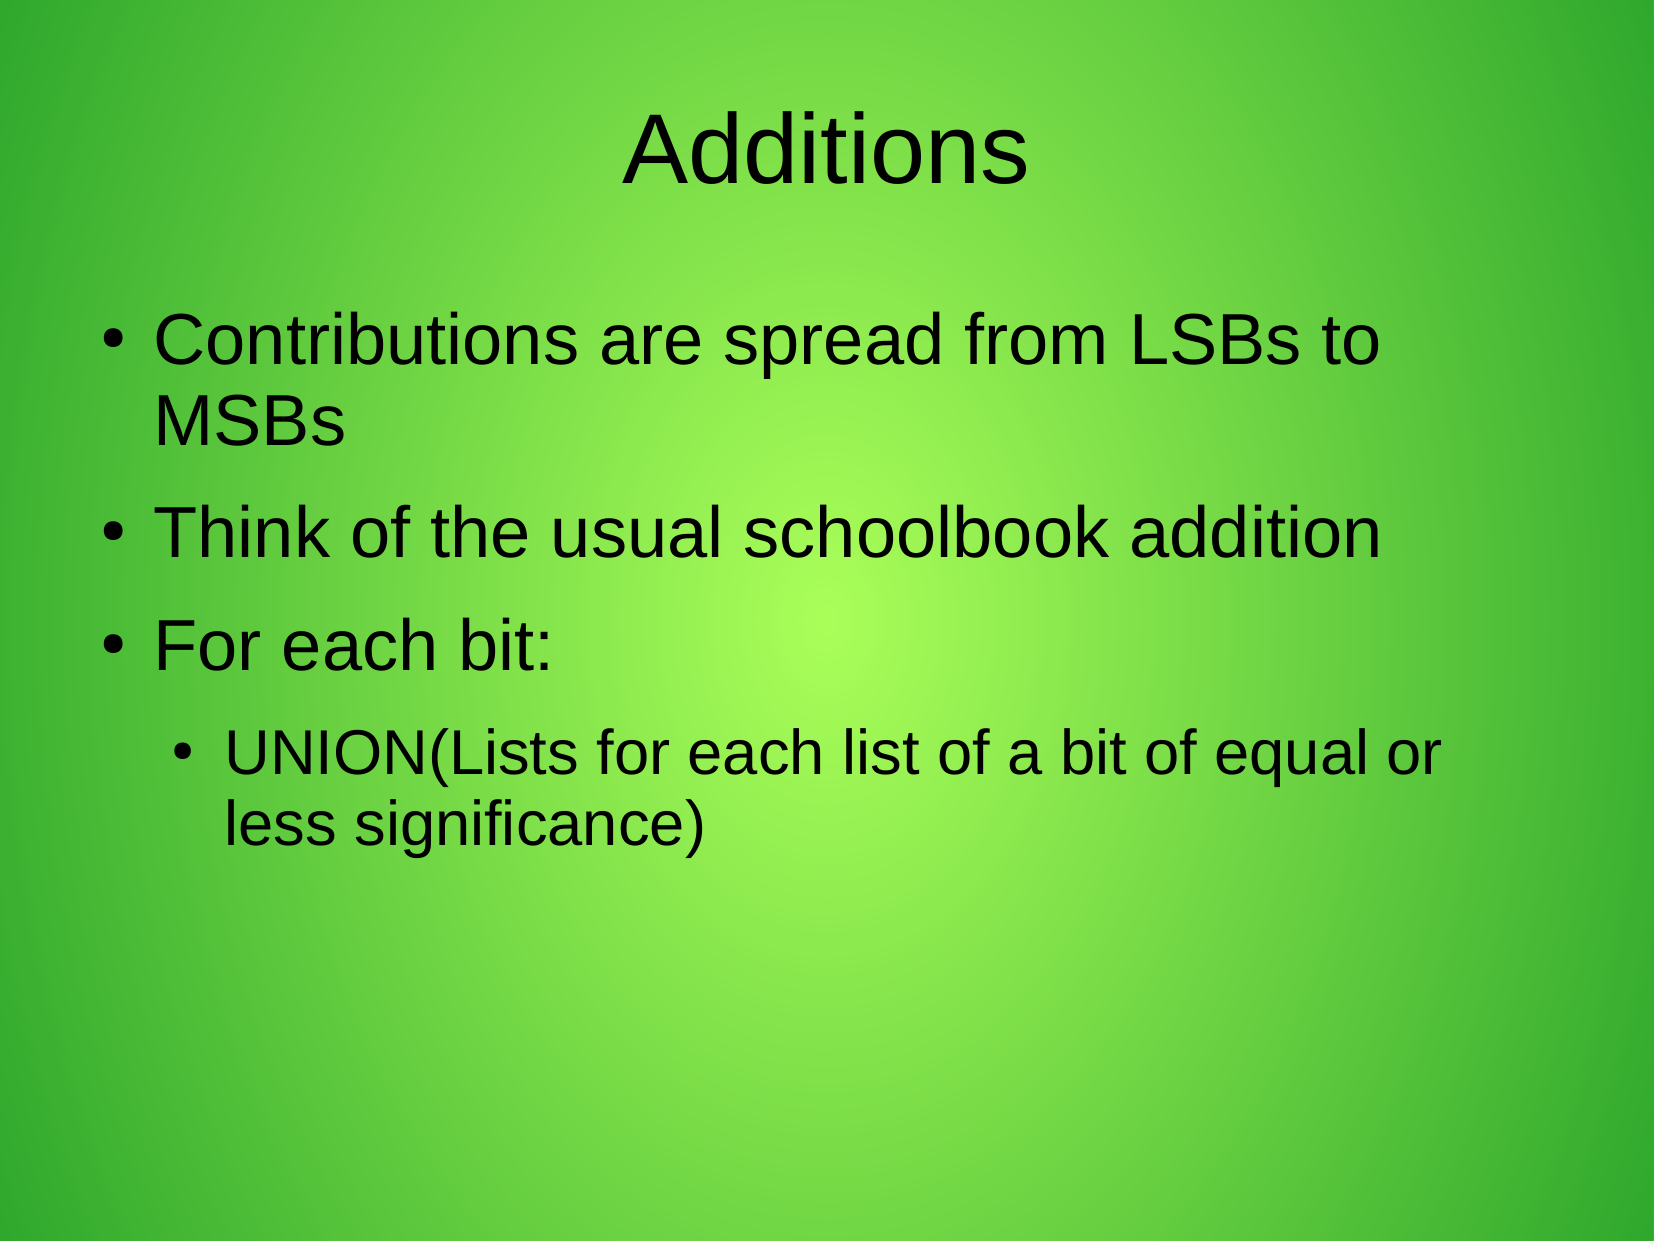

# Additions
Contributions are spread from LSBs to MSBs
Think of the usual schoolbook addition
For each bit:
UNION(Lists for each list of a bit of equal or less significance)